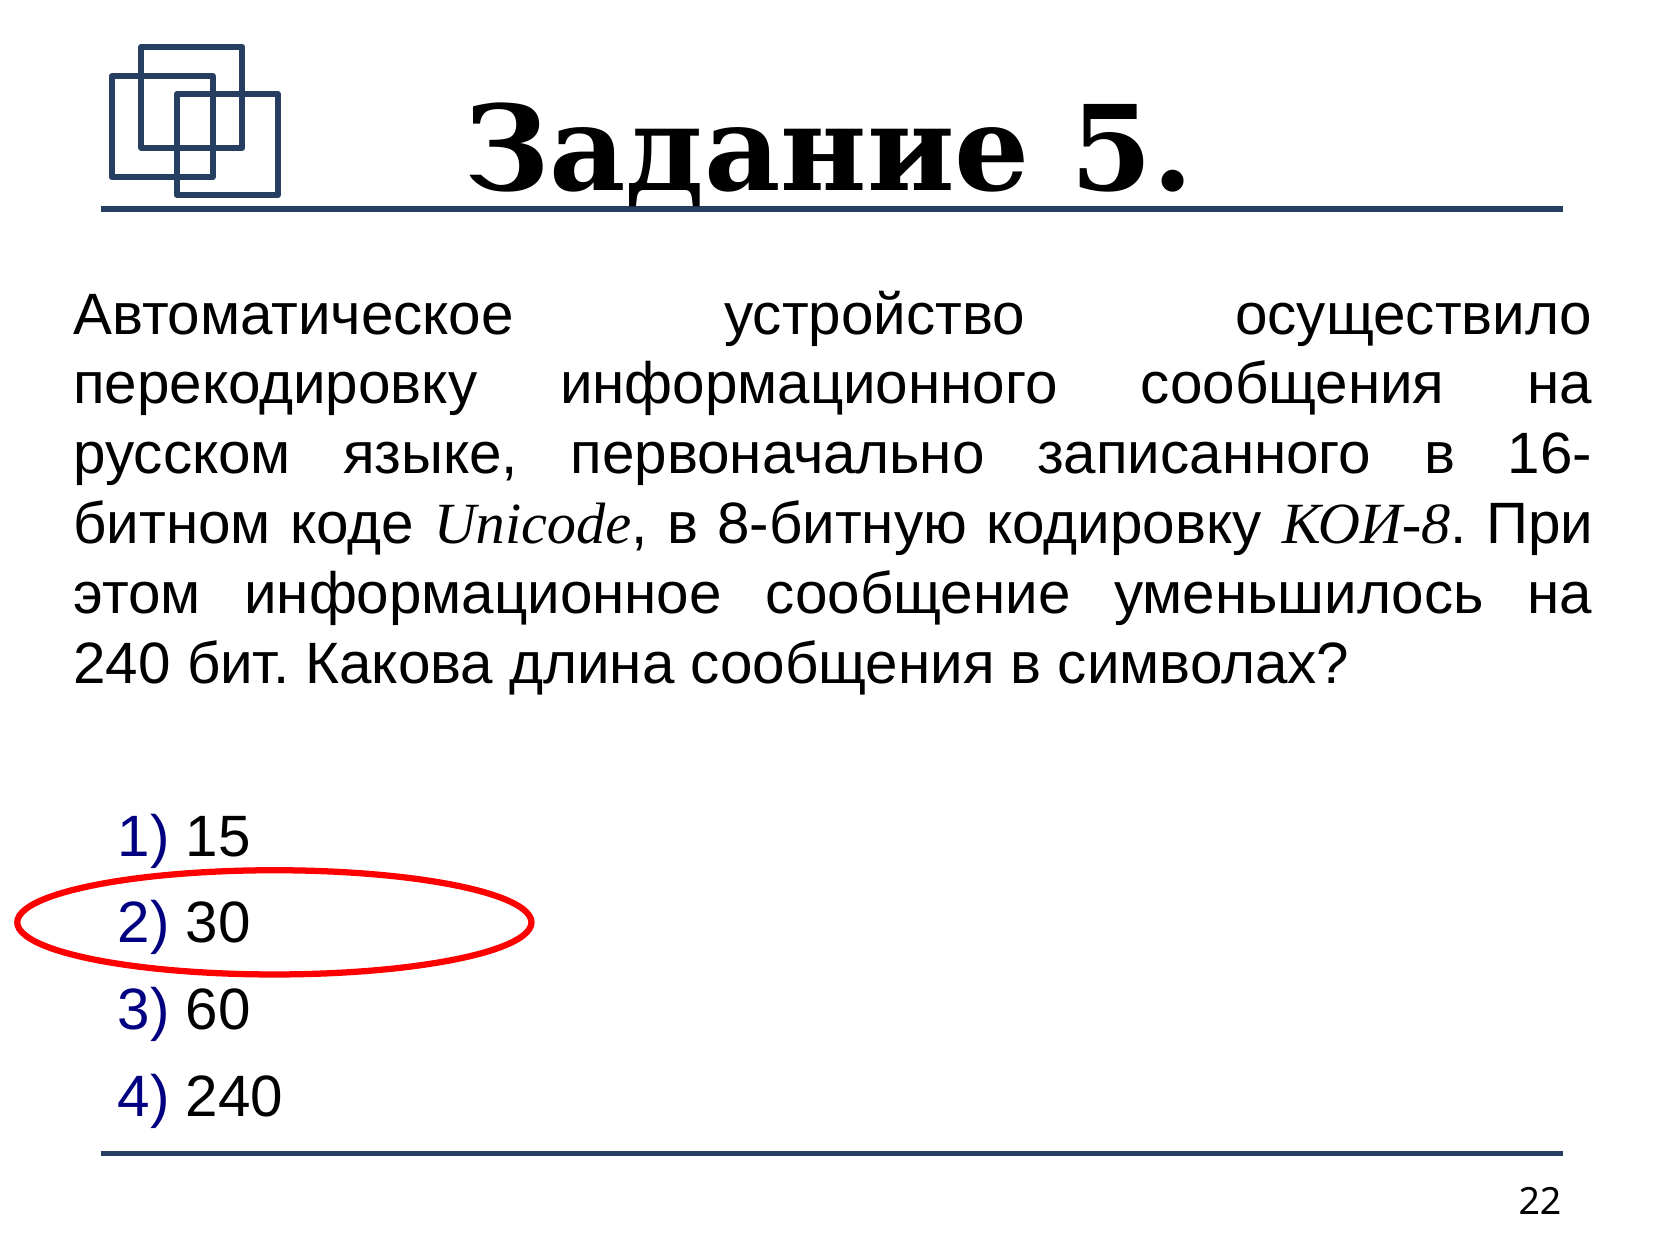

# Задание 5.
Автоматическое устройство осуществило перекодировку информационного сообщения на русском языке, первоначально записанного в 16-битном коде Unicode, в 8-битную кодировку КОИ-8. При этом информационное сообщение уменьшилось на 240 бит. Какова длина сообщения в символах?
 15
 30
 60
 240